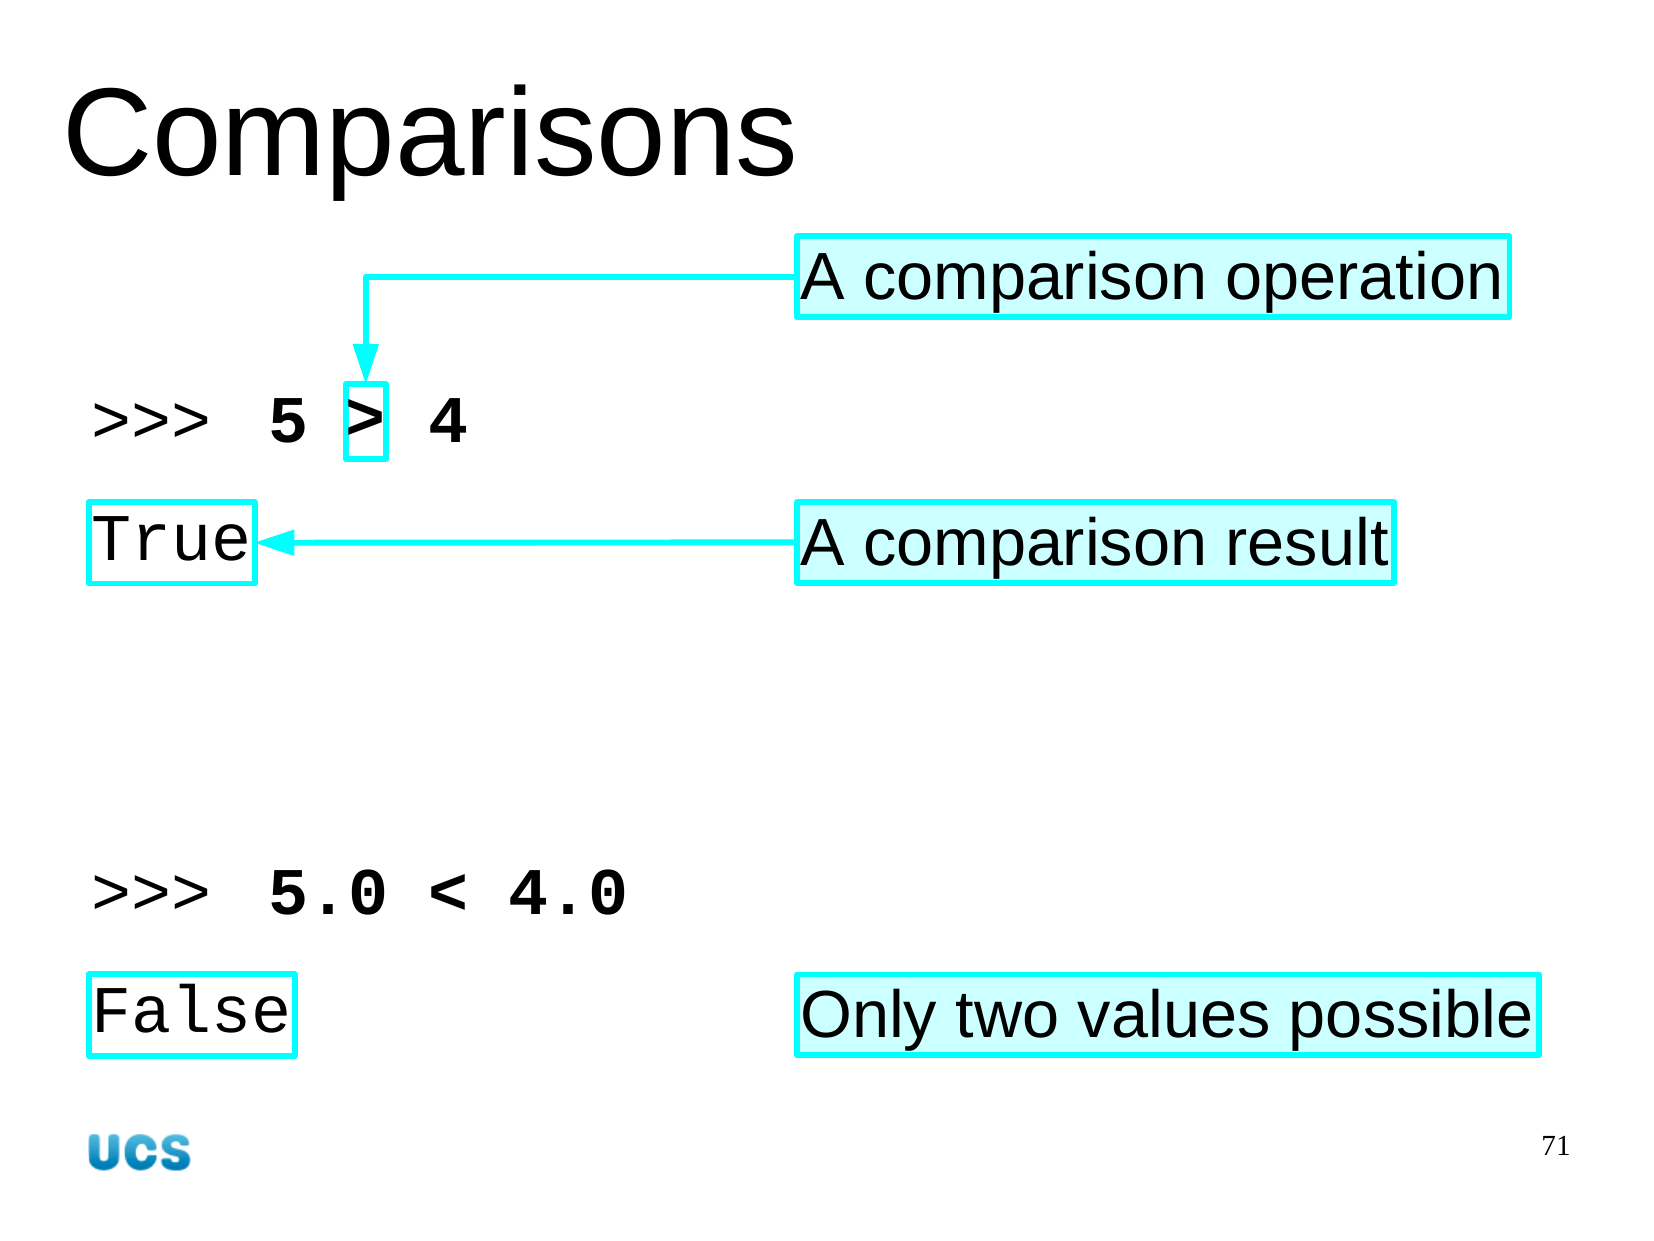

Comparisons
A comparison operation
>>>
5
>
4
True
A comparison result
>>>
5.0
<
4.0
False
Only two values possible
71